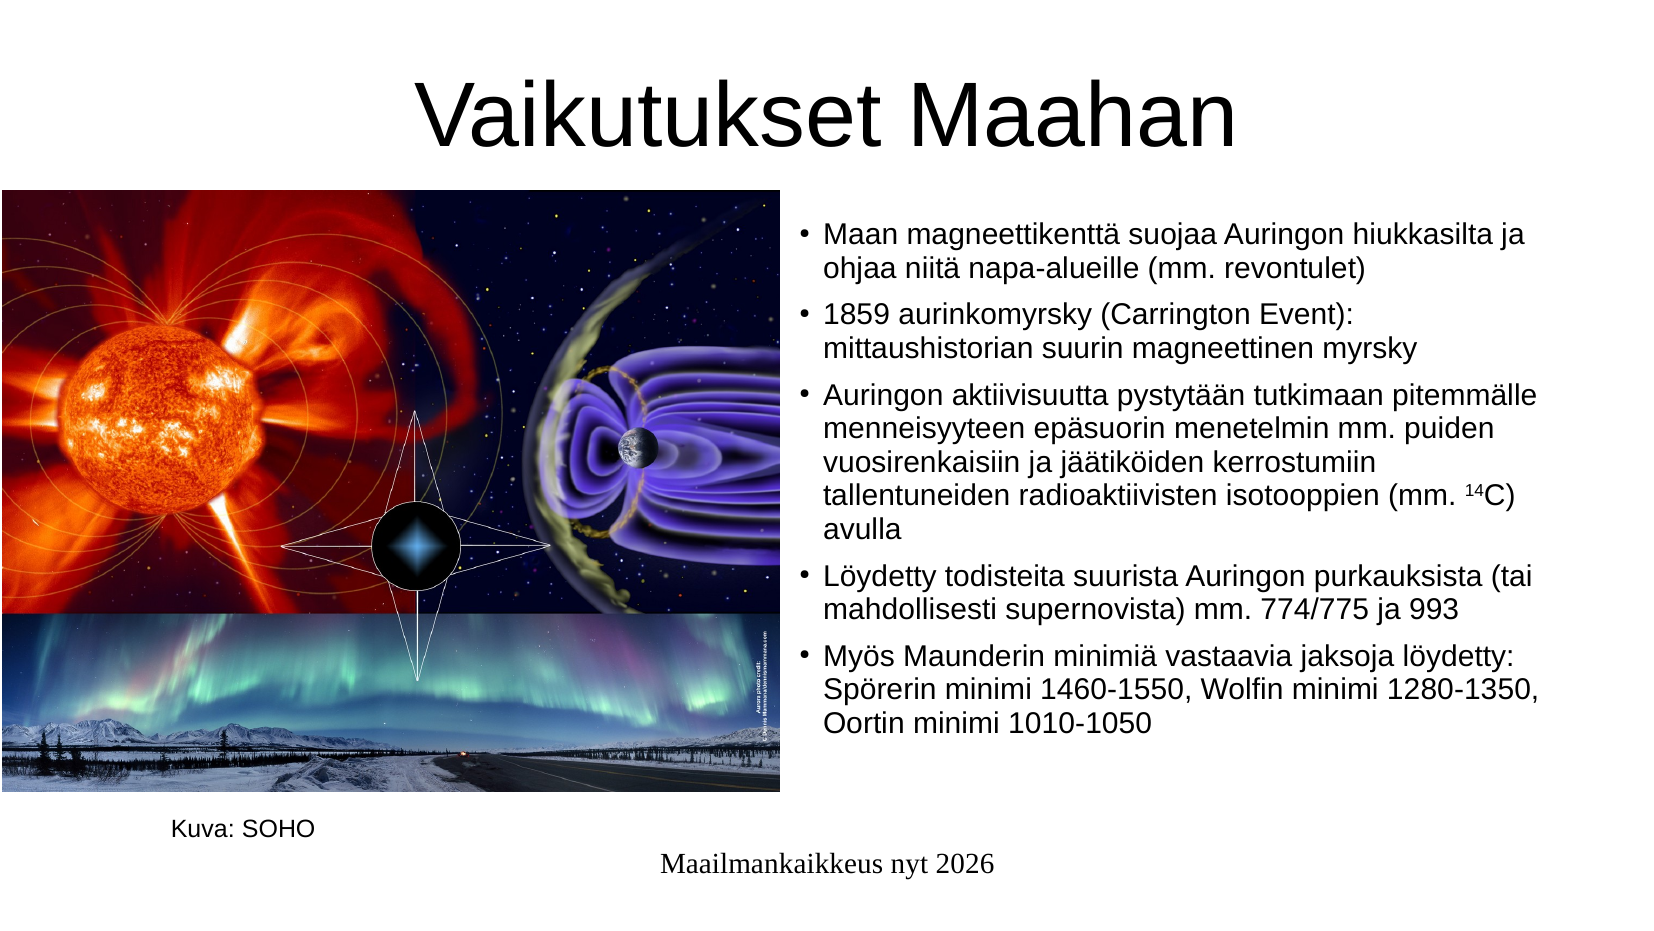

# Vaikutukset Maahan
Maan magneettikenttä suojaa Auringon hiukkasilta ja ohjaa niitä napa-alueille (mm. revontulet)
1859 aurinkomyrsky (Carrington Event): mittaushistorian suurin magneettinen myrsky
Auringon aktiivisuutta pystytään tutkimaan pitemmälle menneisyyteen epäsuorin menetelmin mm. puiden vuosirenkaisiin ja jäätiköiden kerrostumiin tallentuneiden radioaktiivisten isotooppien (mm. 14C) avulla
Löydetty todisteita suurista Auringon purkauksista (tai mahdollisesti supernovista) mm. 774/775 ja 993
Myös Maunderin minimiä vastaavia jaksoja löydetty: Spörerin minimi 1460-1550, Wolfin minimi 1280-1350, Oortin minimi 1010-1050
Kuva: SOHO